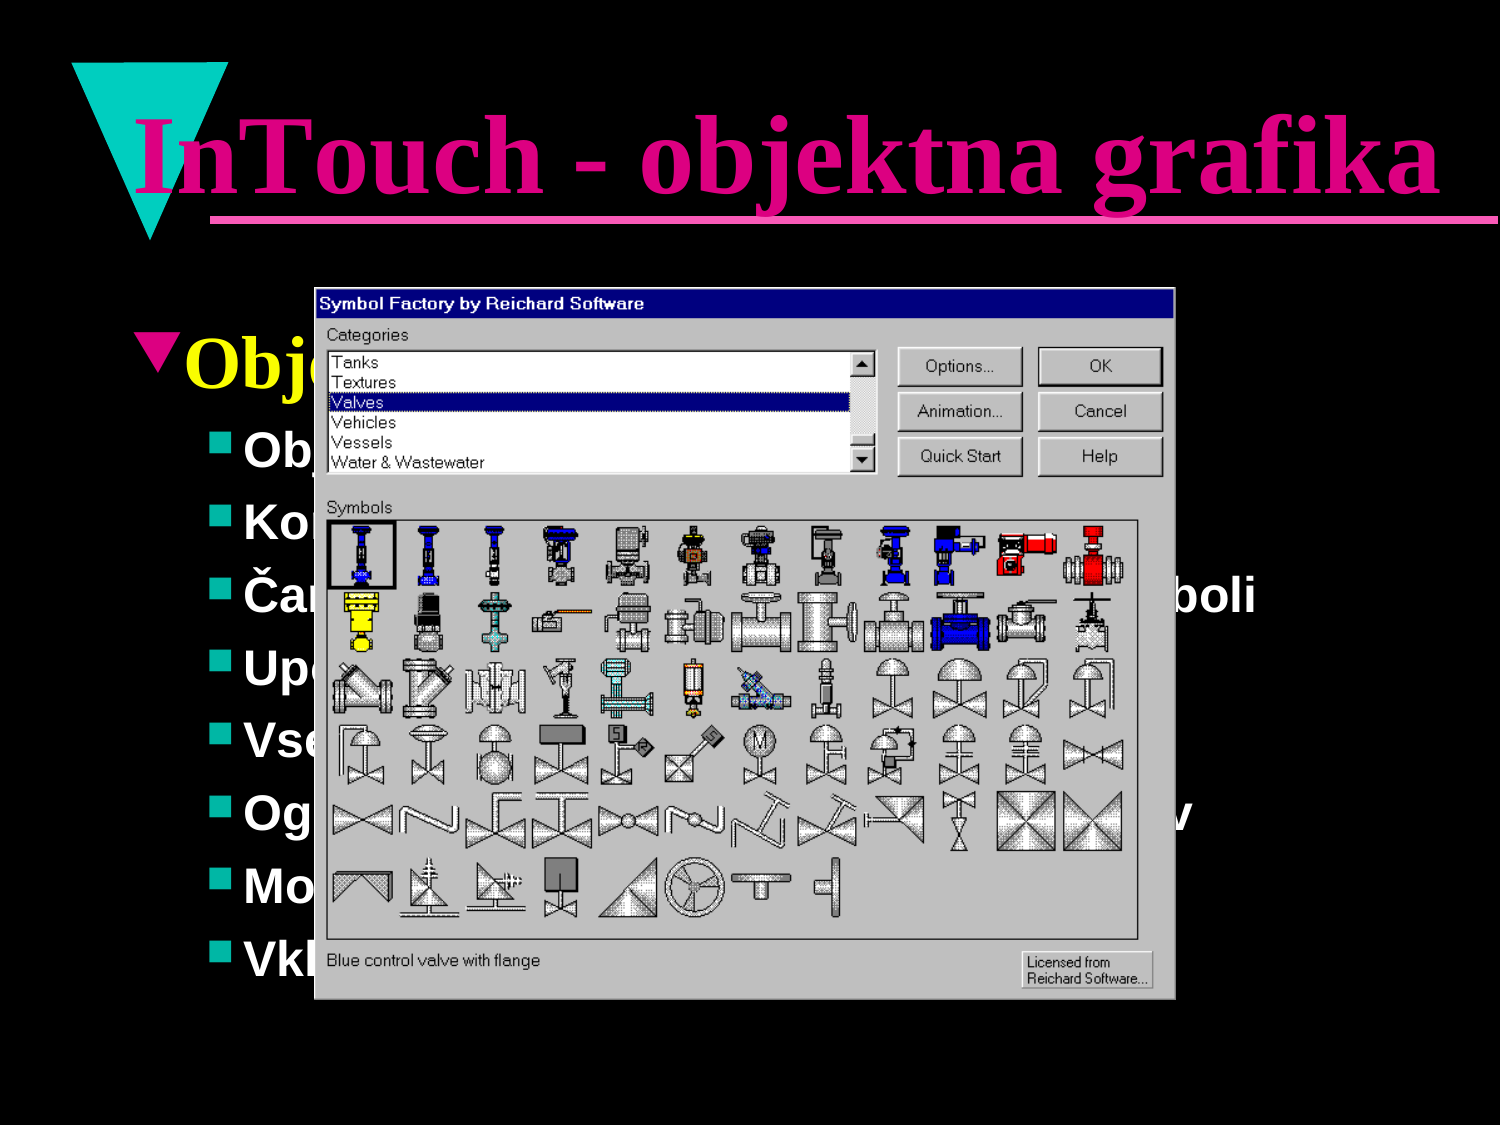

# InTouch - objektna grafika
Objektna grafika
Objektno orentirani grafični elementi
Kompleksni objekti (simboli, celice)
Čarovniki - Pripravljeni inteligentni simboli
Uporabniško prijazen grafični editor
Vse standardne grafične operacije
Ogromna zbirka simbolov in čarovnikov
Možnost kreiranja lastnih čarovnikov
Vključevanje ActiveX komponent
22